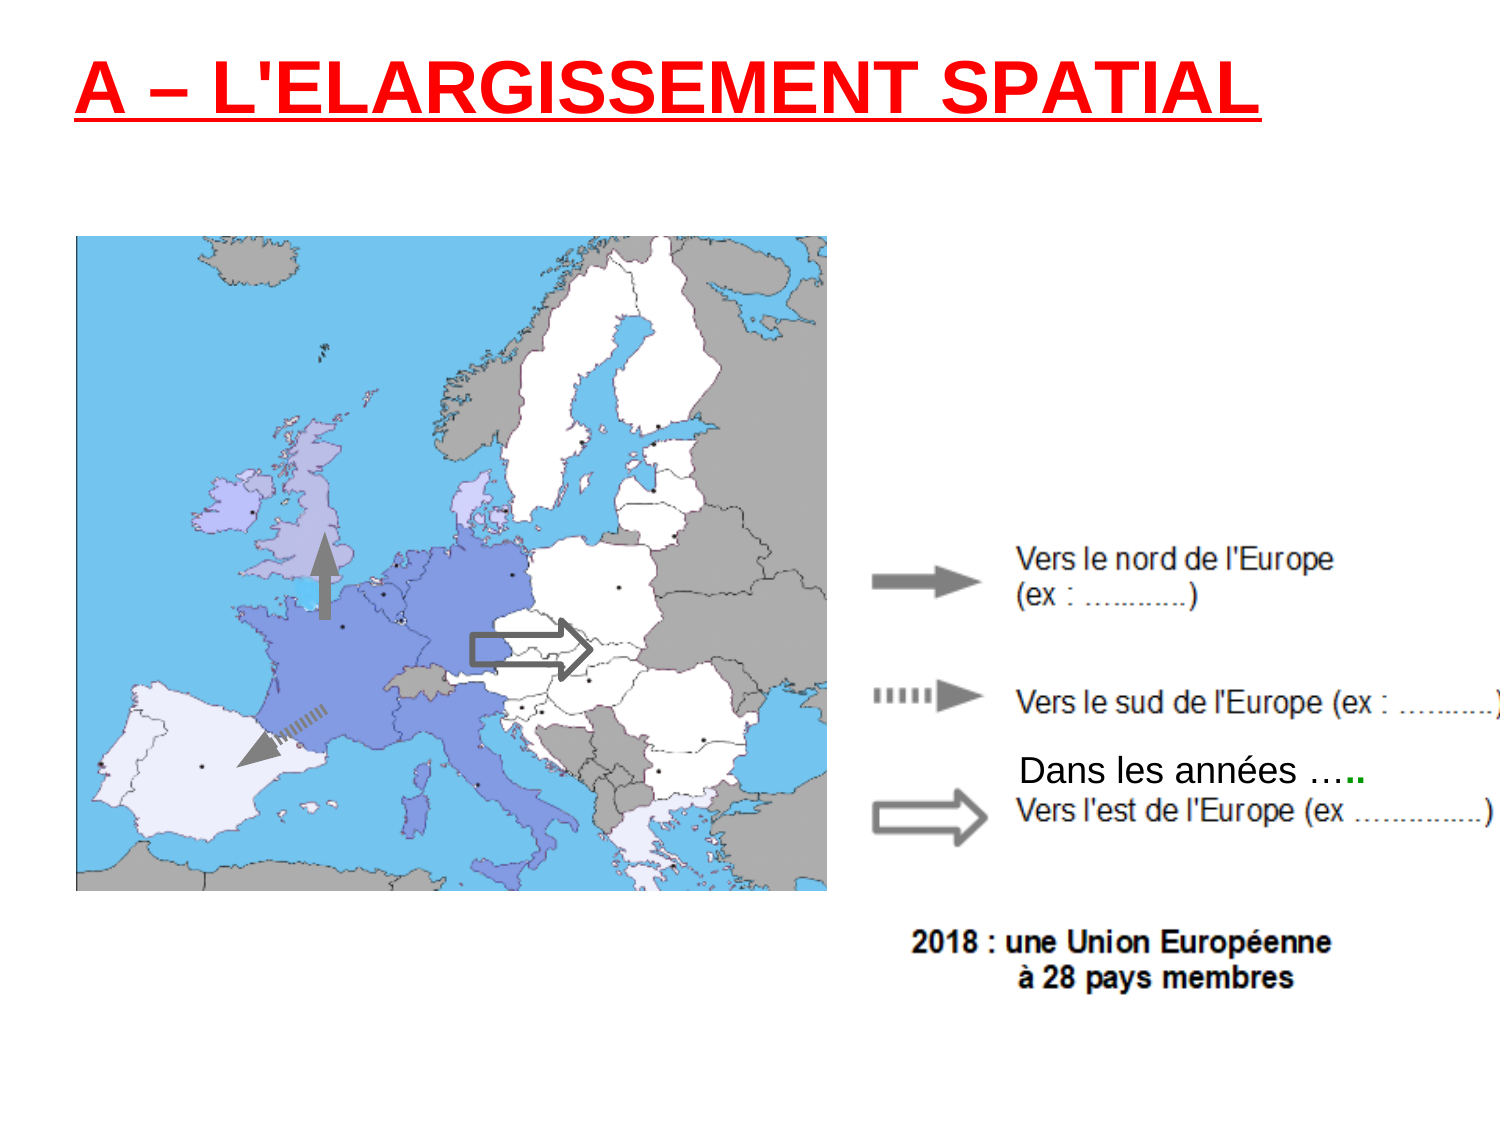

# A – L'ELARGISSEMENT SPATIAL
Dans les années …..